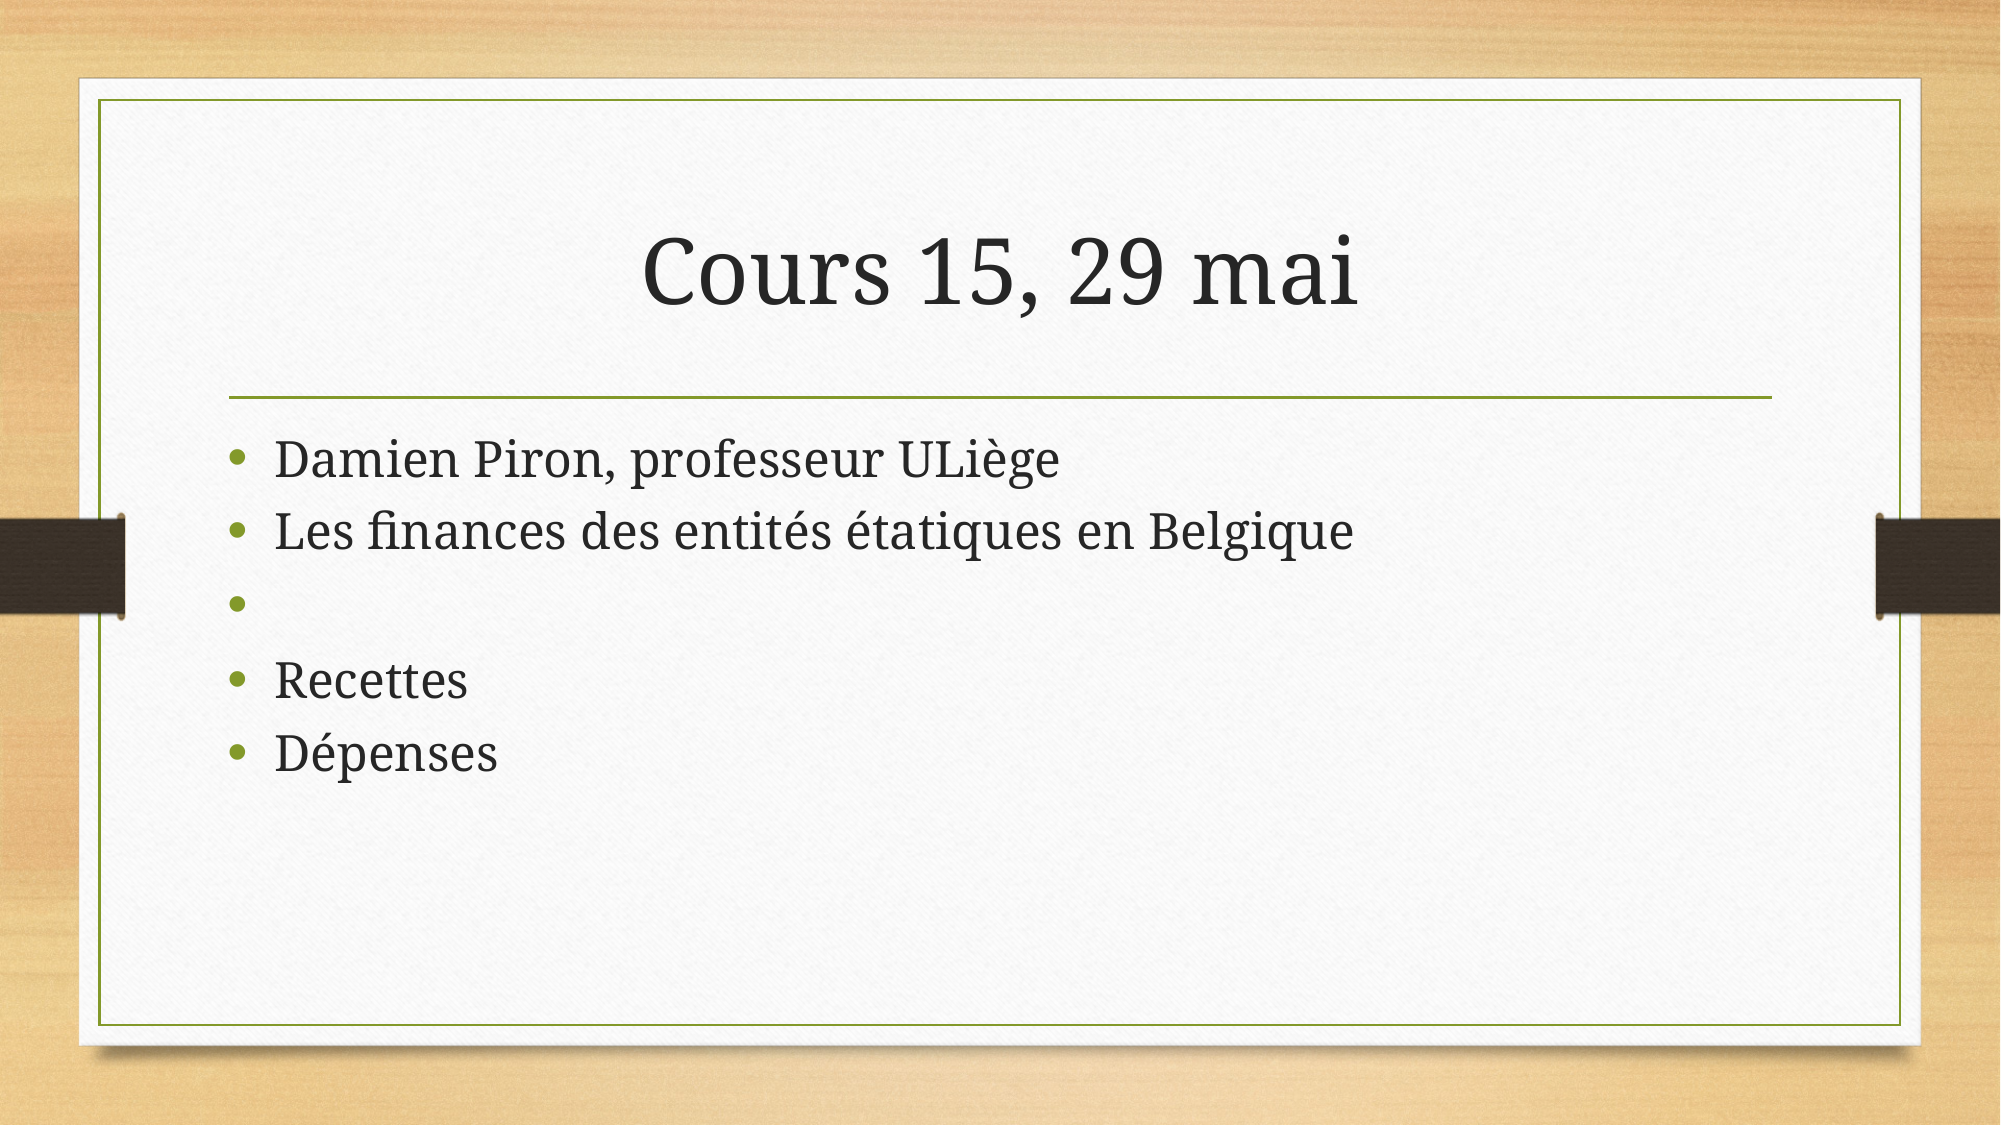

#
Cours 15, 29 mai
Damien Piron, professeur ULiège
Les finances des entités étatiques en Belgique
Recettes
Dépenses